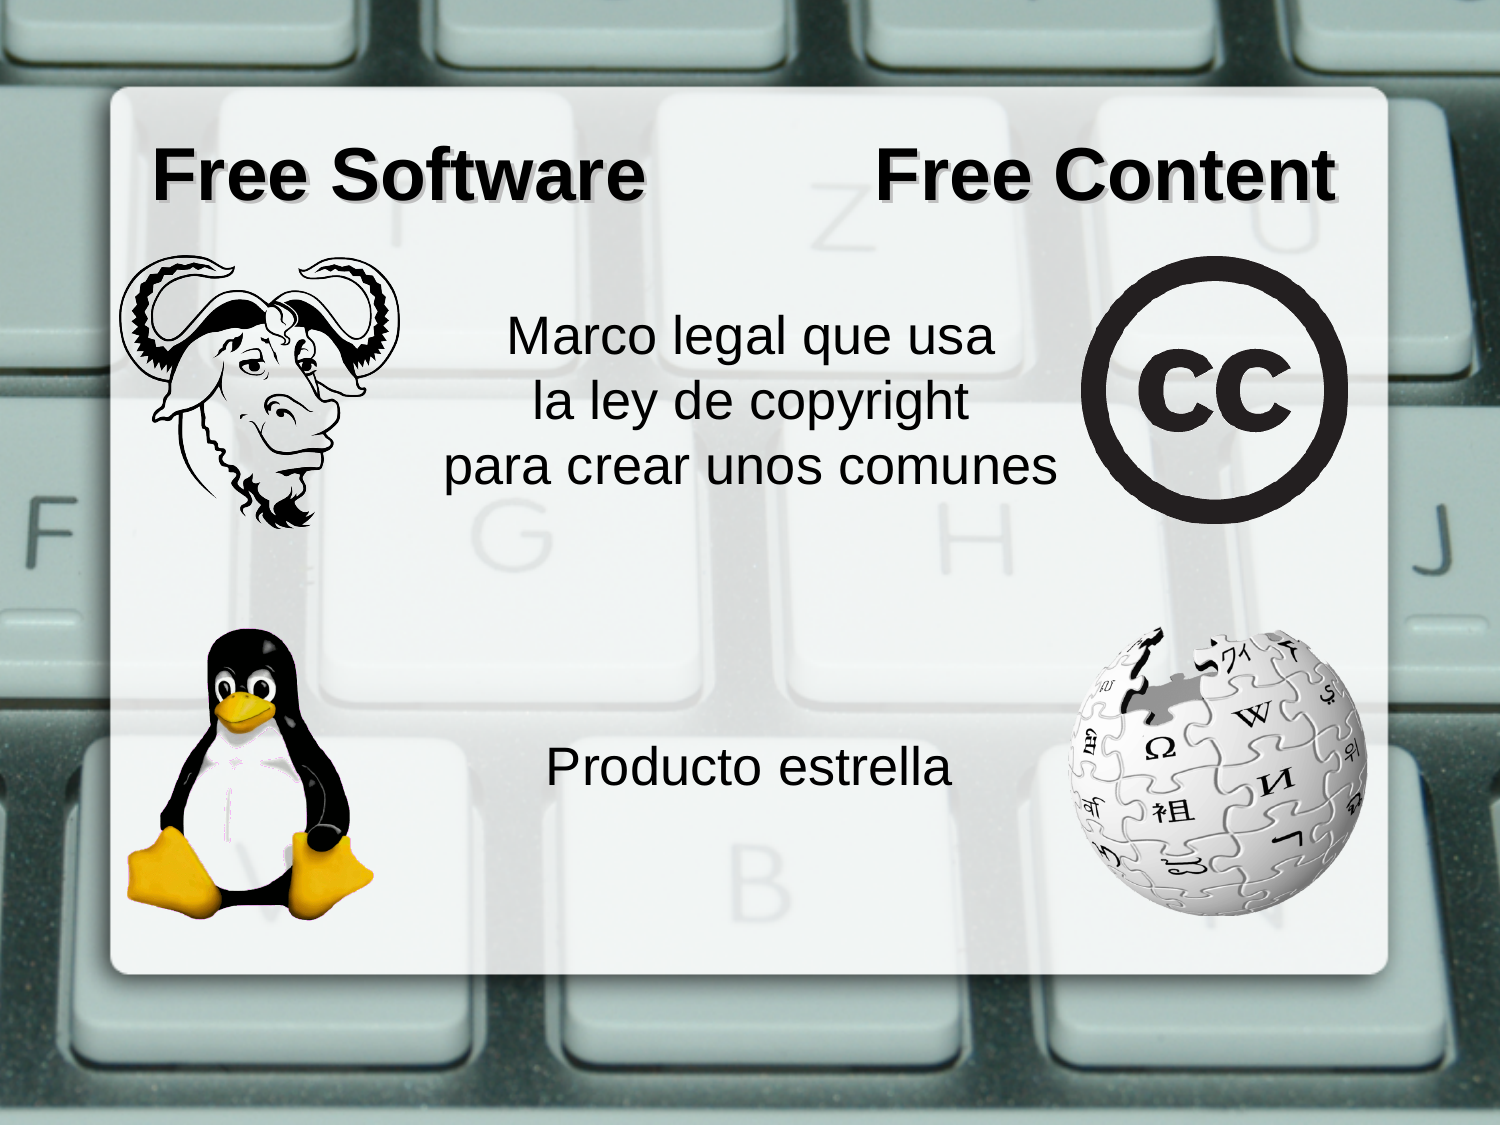

# Free Software Free Content
Marco legal que usa
la ley de copyright
para crear unos comunes
Producto estrella